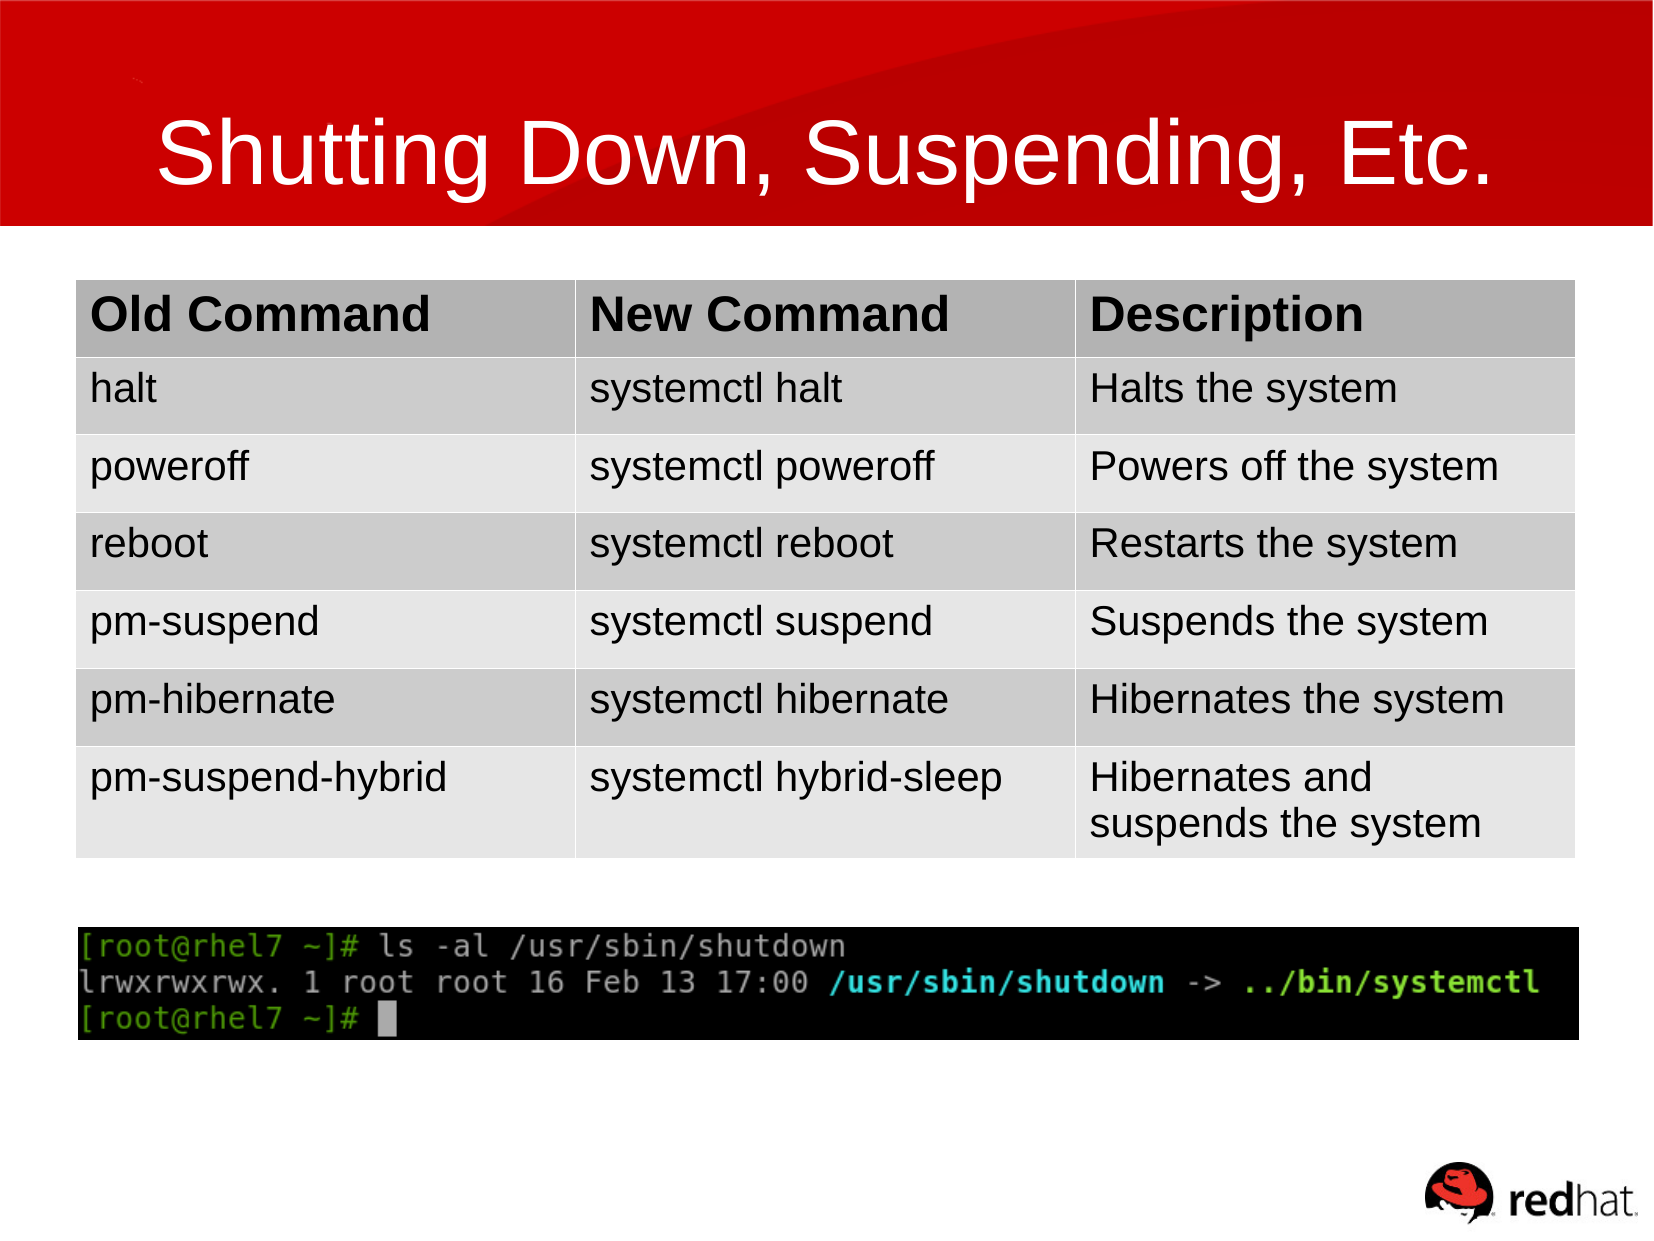

# Shutting Down, Suspending, Etc.
| Old Command | New Command | Description |
| --- | --- | --- |
| halt | systemctl halt | Halts the system |
| poweroff | systemctl poweroff | Powers off the system |
| reboot | systemctl reboot | Restarts the system |
| pm-suspend | systemctl suspend | Suspends the system |
| pm-hibernate | systemctl hibernate | Hibernates the system |
| pm-suspend-hybrid | systemctl hybrid-sleep | Hibernates and suspends the system |